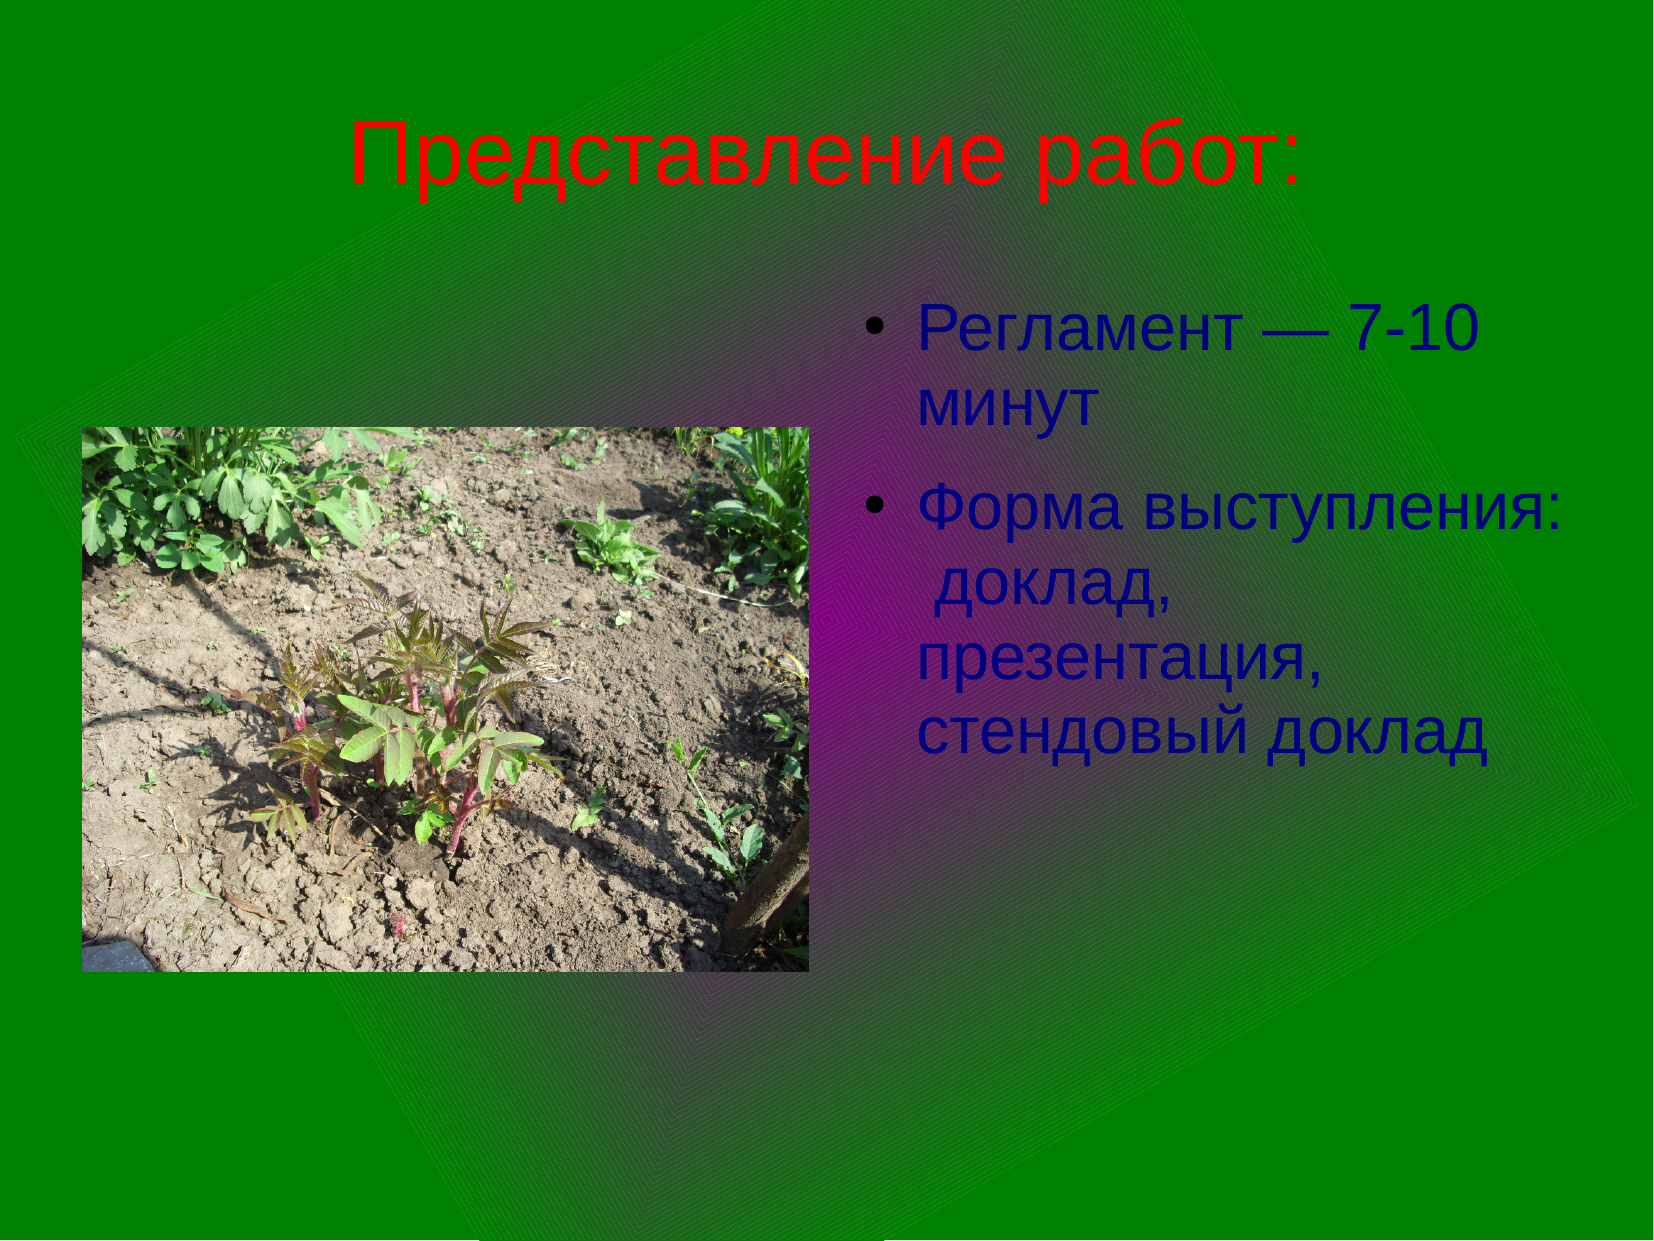

# Представление работ:
Регламент — 7-10 минут
Форма выступления: доклад, презентация, стендовый доклад